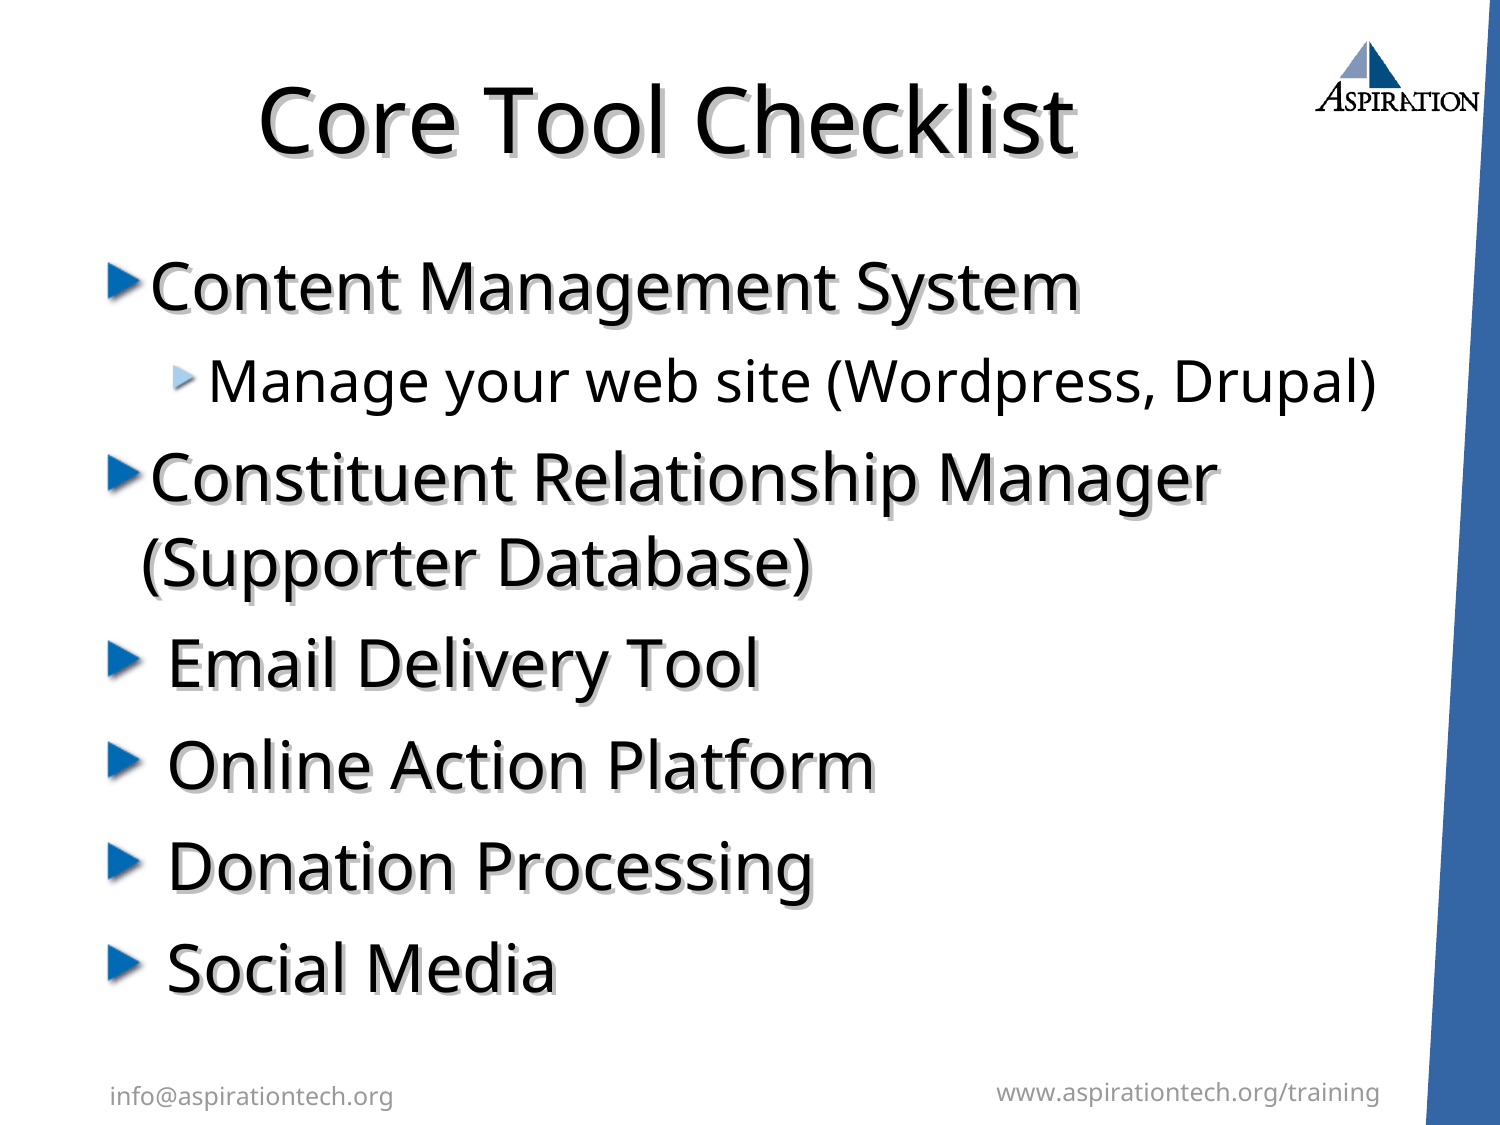

# Core Tool Checklist
Content Management System
Manage your web site (Wordpress, Drupal)
Constituent Relationship Manager (Supporter Database)
 Email Delivery Tool
 Online Action Platform
 Donation Processing
 Social Media